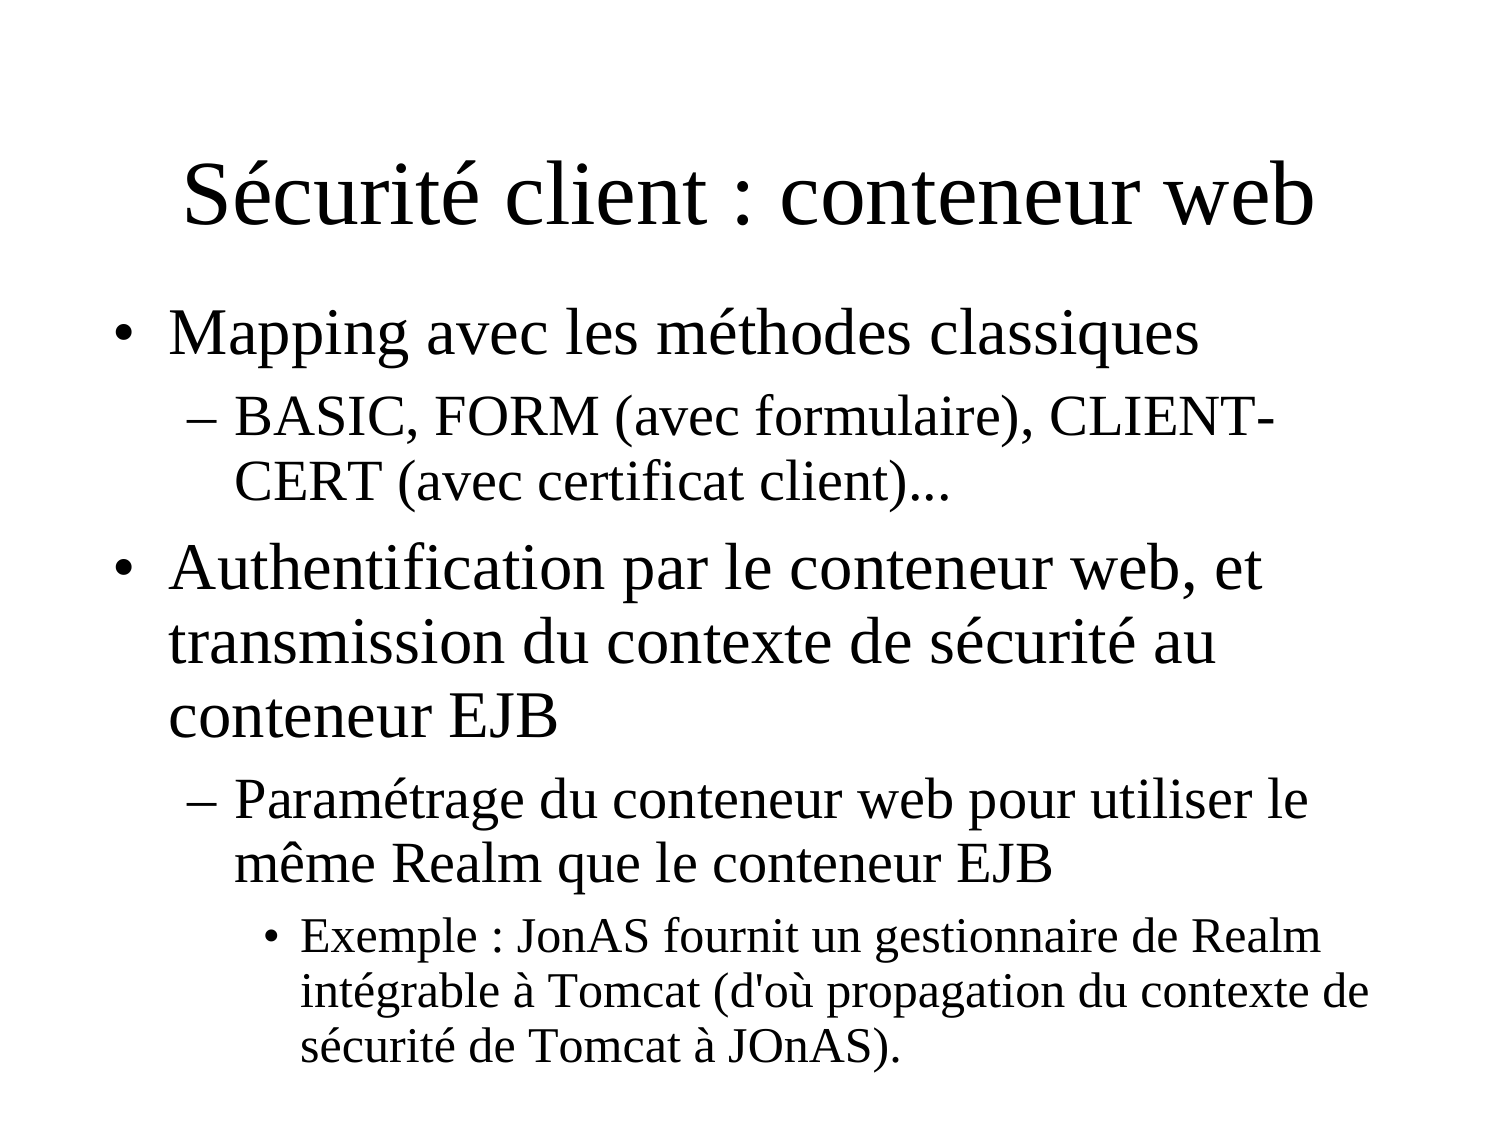

# Sécurité client : conteneur web
Mapping avec les méthodes classiques
BASIC, FORM (avec formulaire), CLIENT-CERT (avec certificat client)...
Authentification par le conteneur web, et transmission du contexte de sécurité au conteneur EJB
Paramétrage du conteneur web pour utiliser le même Realm que le conteneur EJB
Exemple : JonAS fournit un gestionnaire de Realm intégrable à Tomcat (d'où propagation du contexte de sécurité de Tomcat à JOnAS).